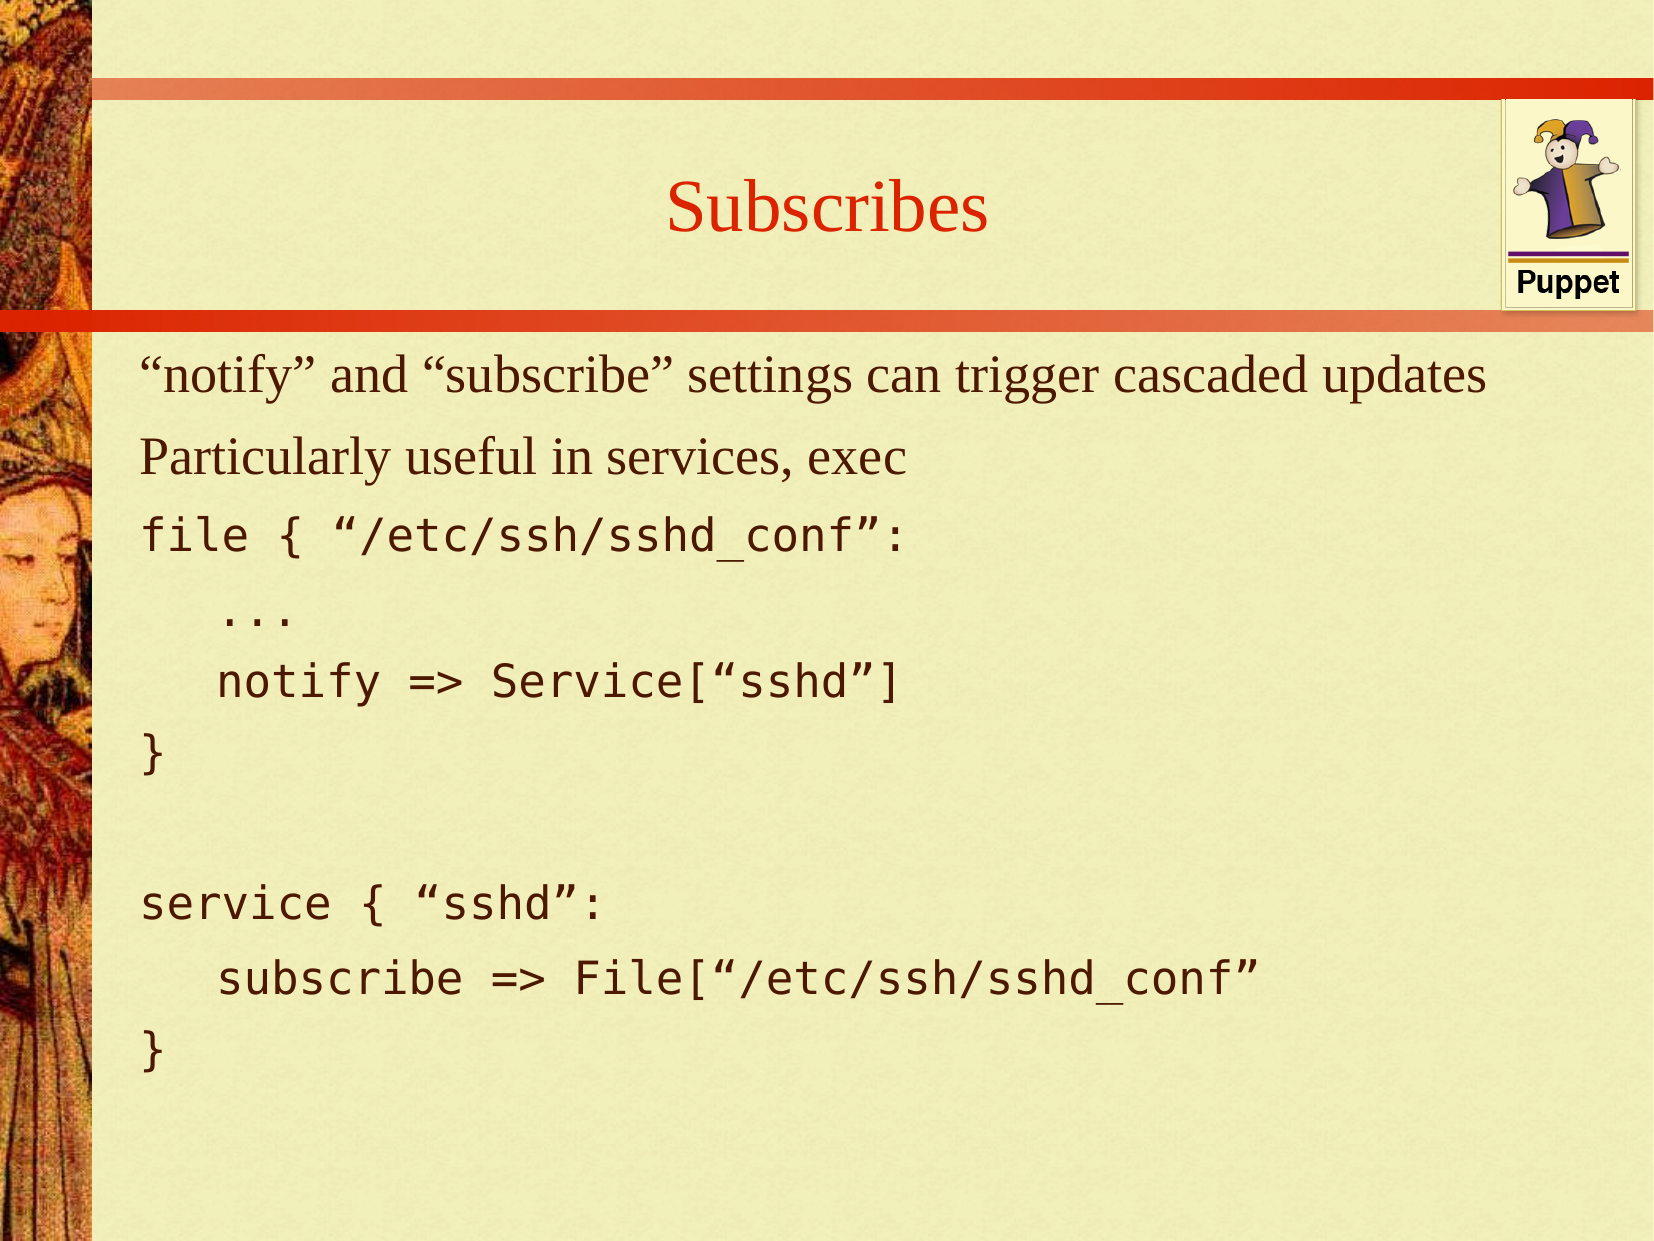

# Subscribes
“notify” and “subscribe” settings can trigger cascaded updates
Particularly useful in services, exec
file { “/etc/ssh/sshd_conf”:
...
notify => Service[“sshd”]
}
service { “sshd”:
subscribe => File[“/etc/ssh/sshd_conf”
}